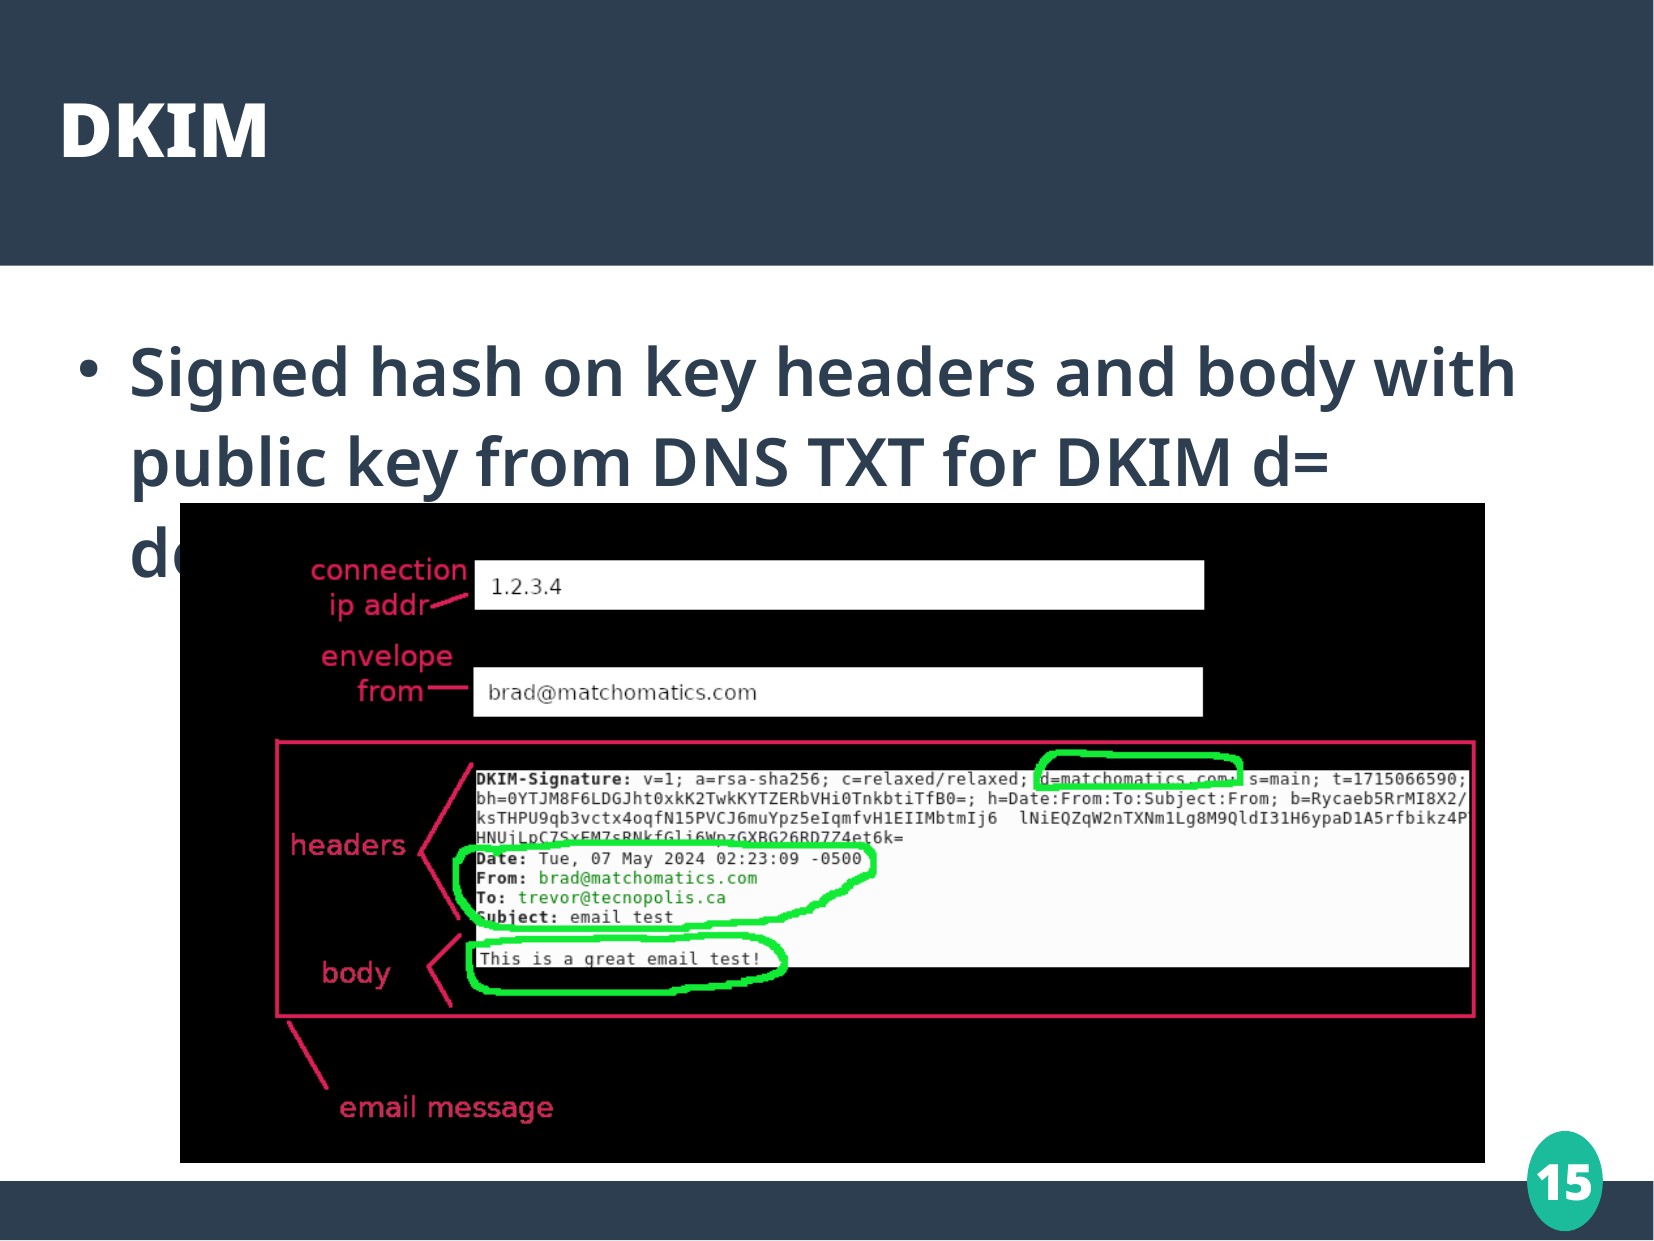

# DKIM
Signed hash on key headers and body with public key from DNS TXT for DKIM d= domain